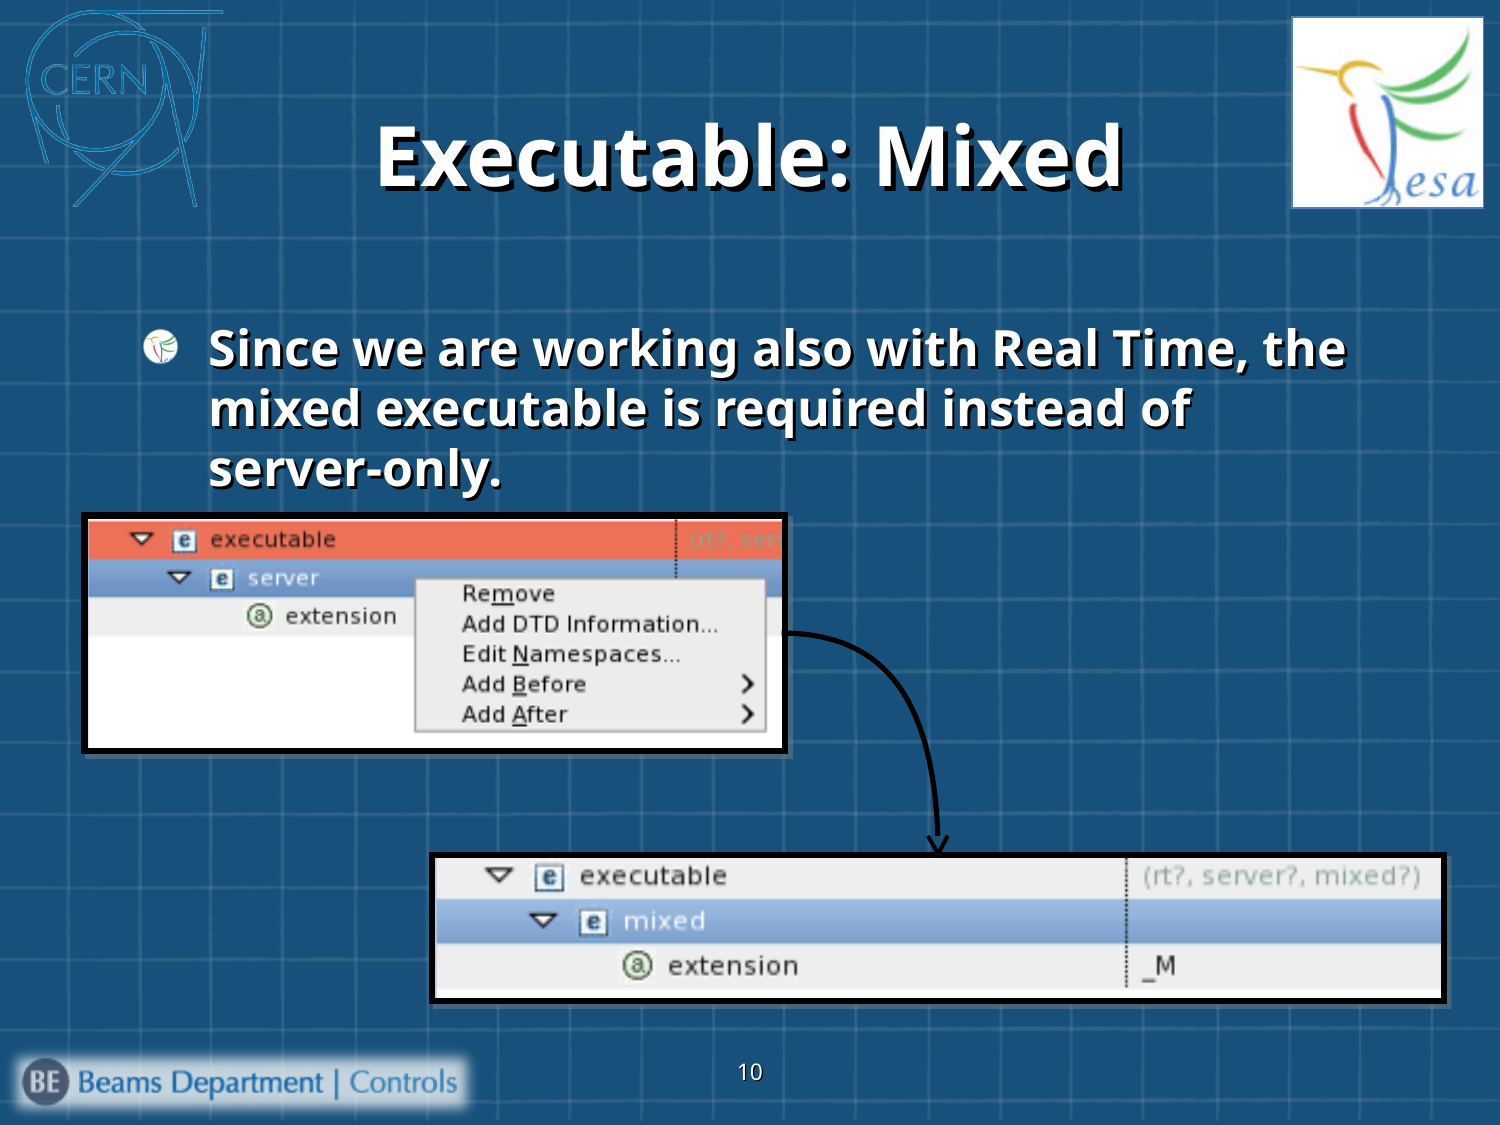

# Executable: Mixed
Since we are working also with Real Time, the mixed executable is required instead of server-only.